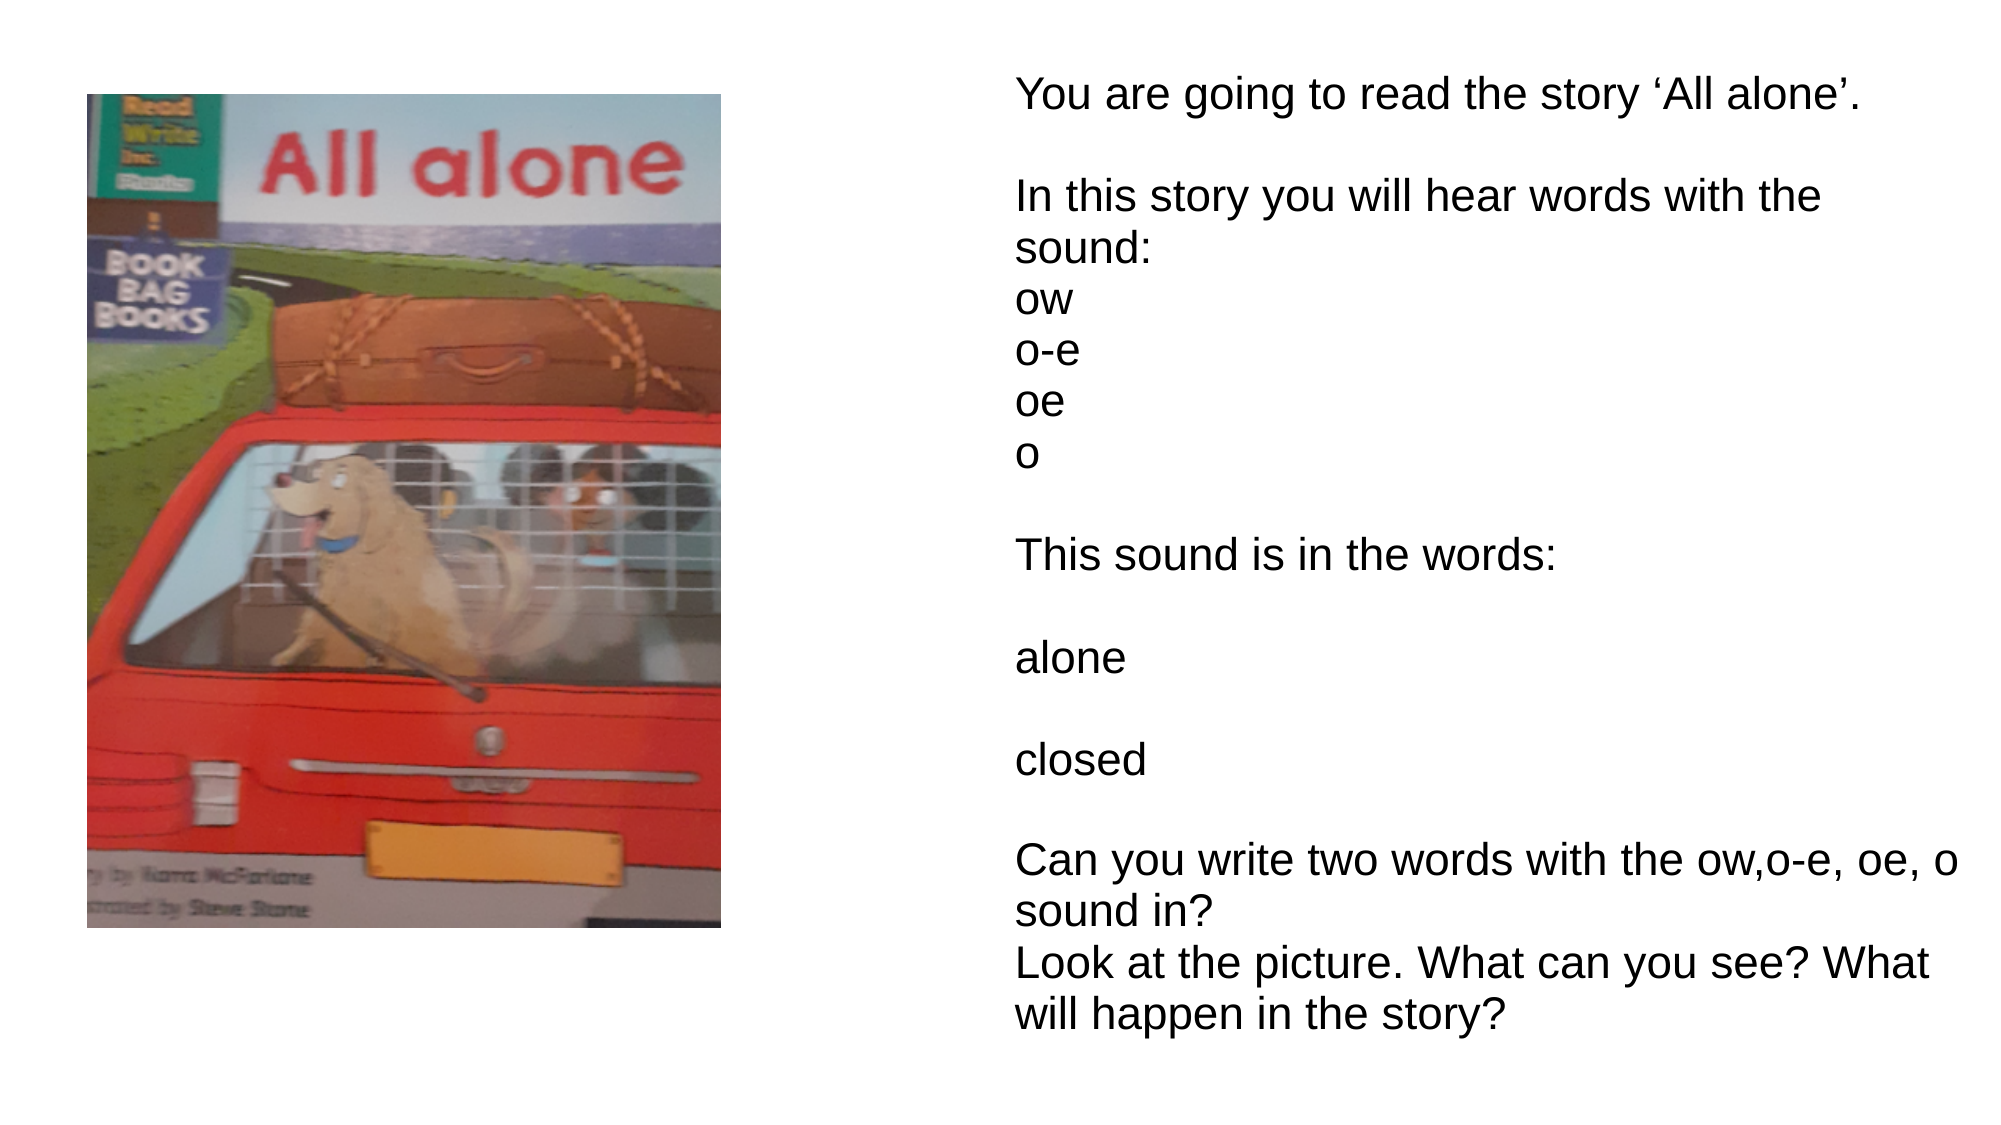

You are going to read the story ‘All alone’.
In this story you will hear words with the sound:
ow
o-e
oe
o
This sound is in the words:
alone
closed
Can you write two words with the ow,o-e, oe, o sound in?
Look at the picture. What can you see? What will happen in the story?